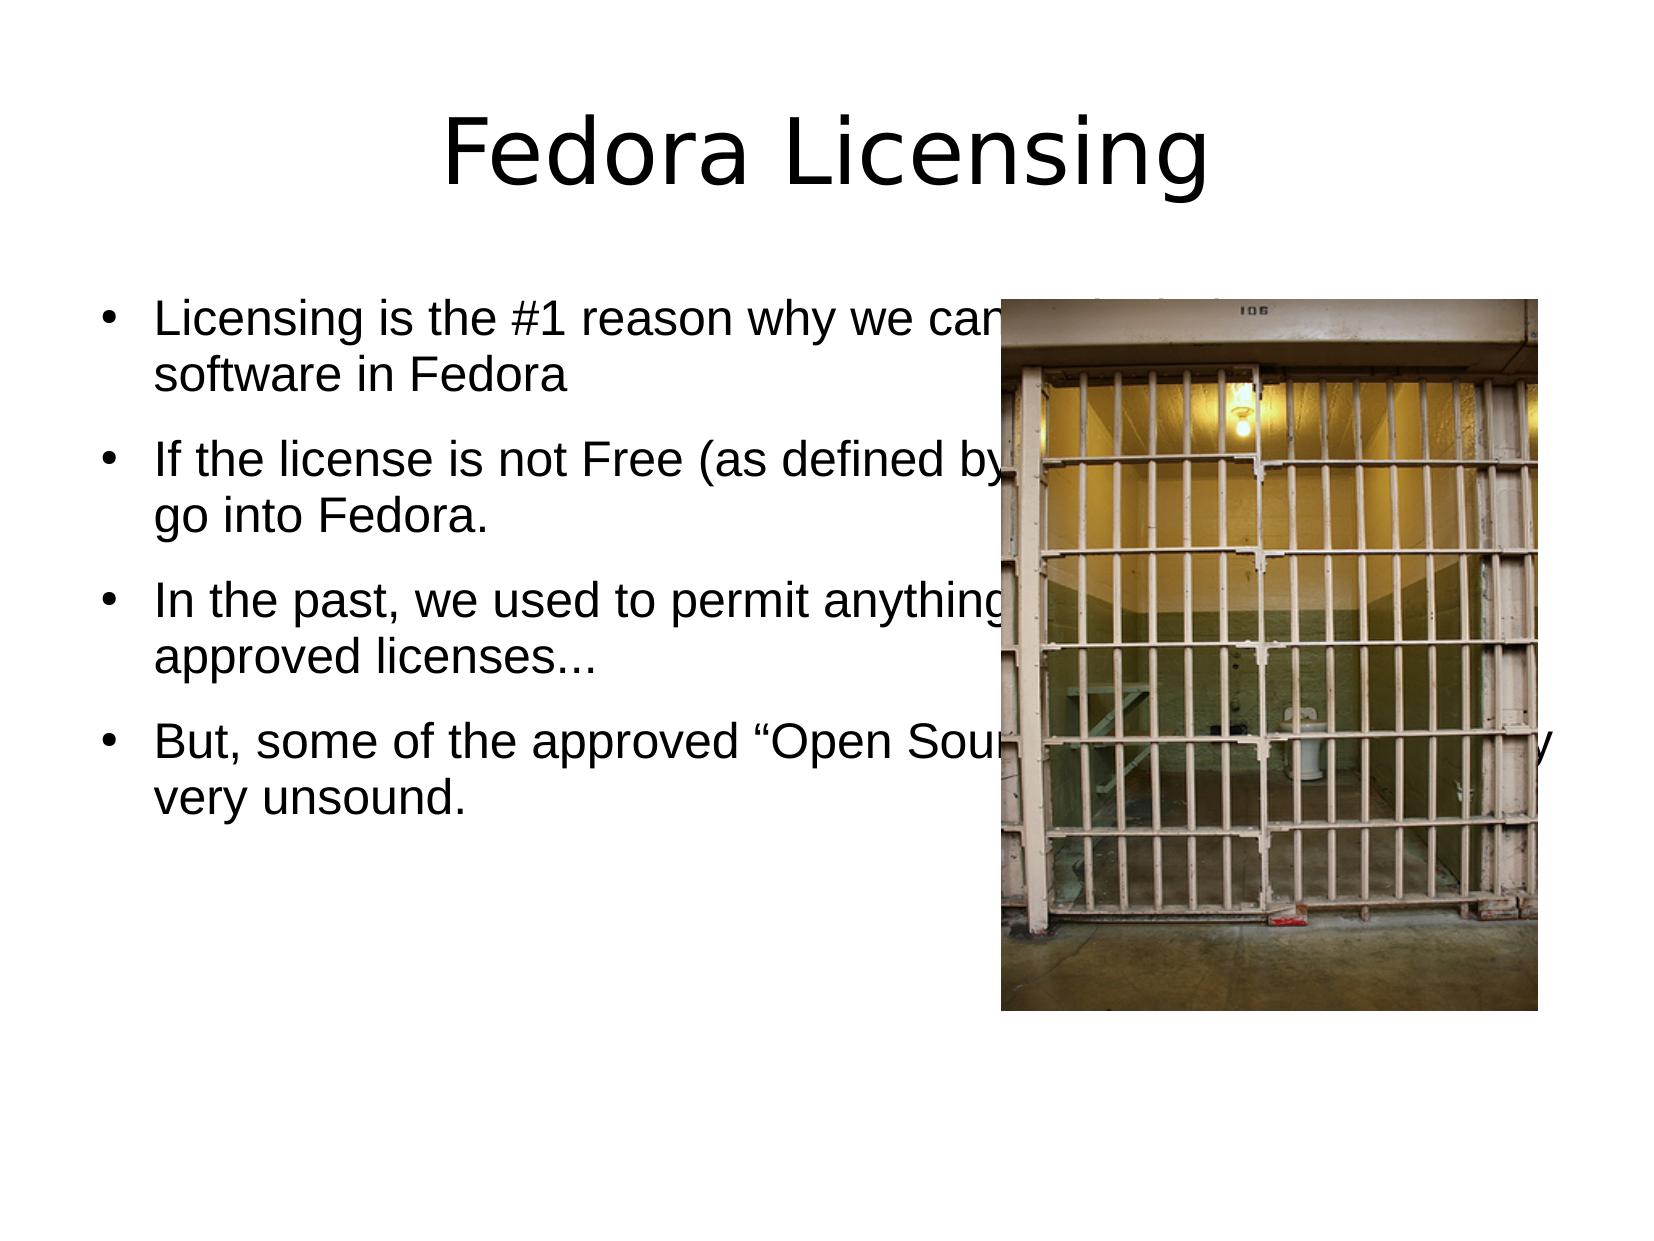

# Fedora Licensing
Licensing is the #1 reason why we cannot include some software in Fedora
If the license is not Free (as defined by the FSF), then it can't go into Fedora.
In the past, we used to permit anything under an OSI or FSF approved licenses...
But, some of the approved “Open Source” licenses were legally very unsound.